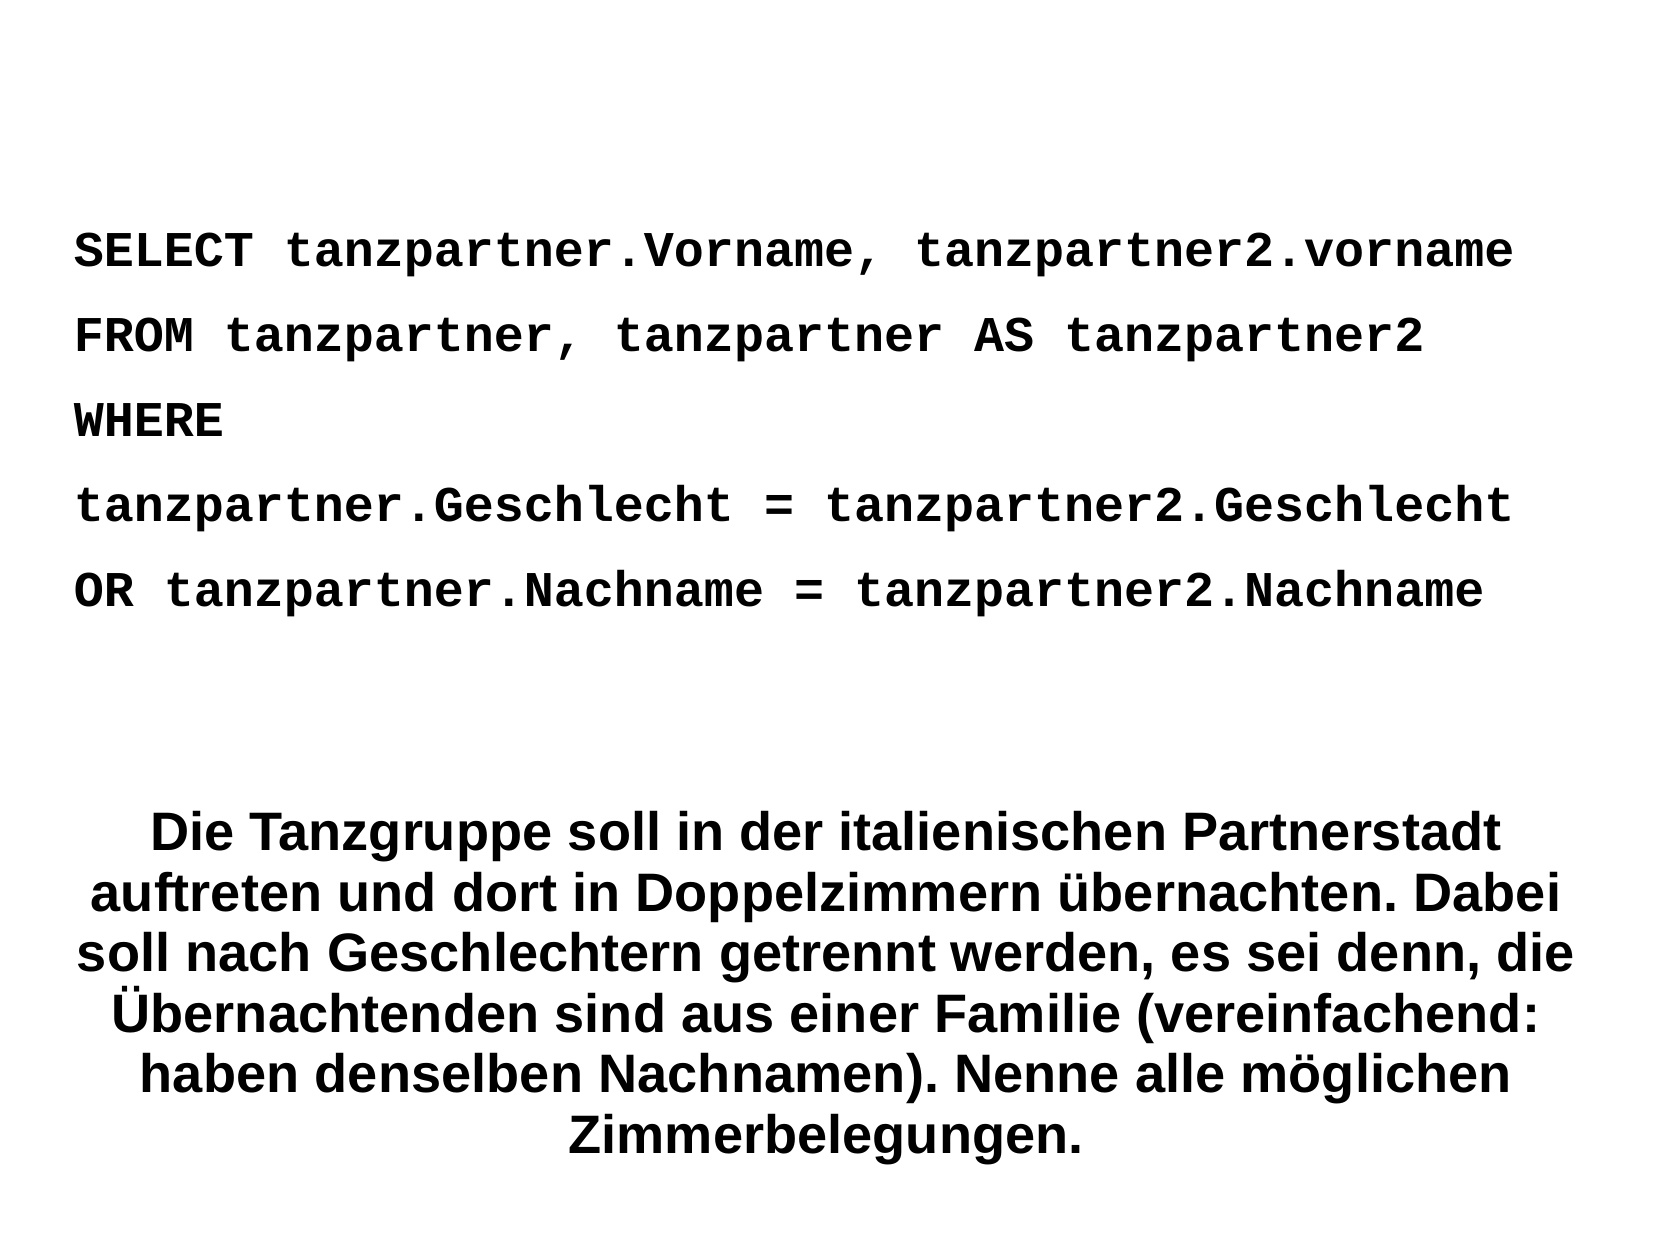

SELECT tanzpartner.Vorname, tanzpartner2.vorname
FROM tanzpartner, tanzpartner AS tanzpartner2
WHERE
tanzpartner.Geschlecht = tanzpartner2.Geschlecht
OR tanzpartner.Nachname = tanzpartner2.Nachname
Die Tanzgruppe soll in der italienischen Partnerstadt auftreten und dort in Doppelzimmern übernachten. Dabei soll nach Geschlechtern getrennt werden, es sei denn, die Übernachtenden sind aus einer Familie (vereinfachend: haben denselben Nachnamen). Nenne alle möglichen Zimmerbelegungen.